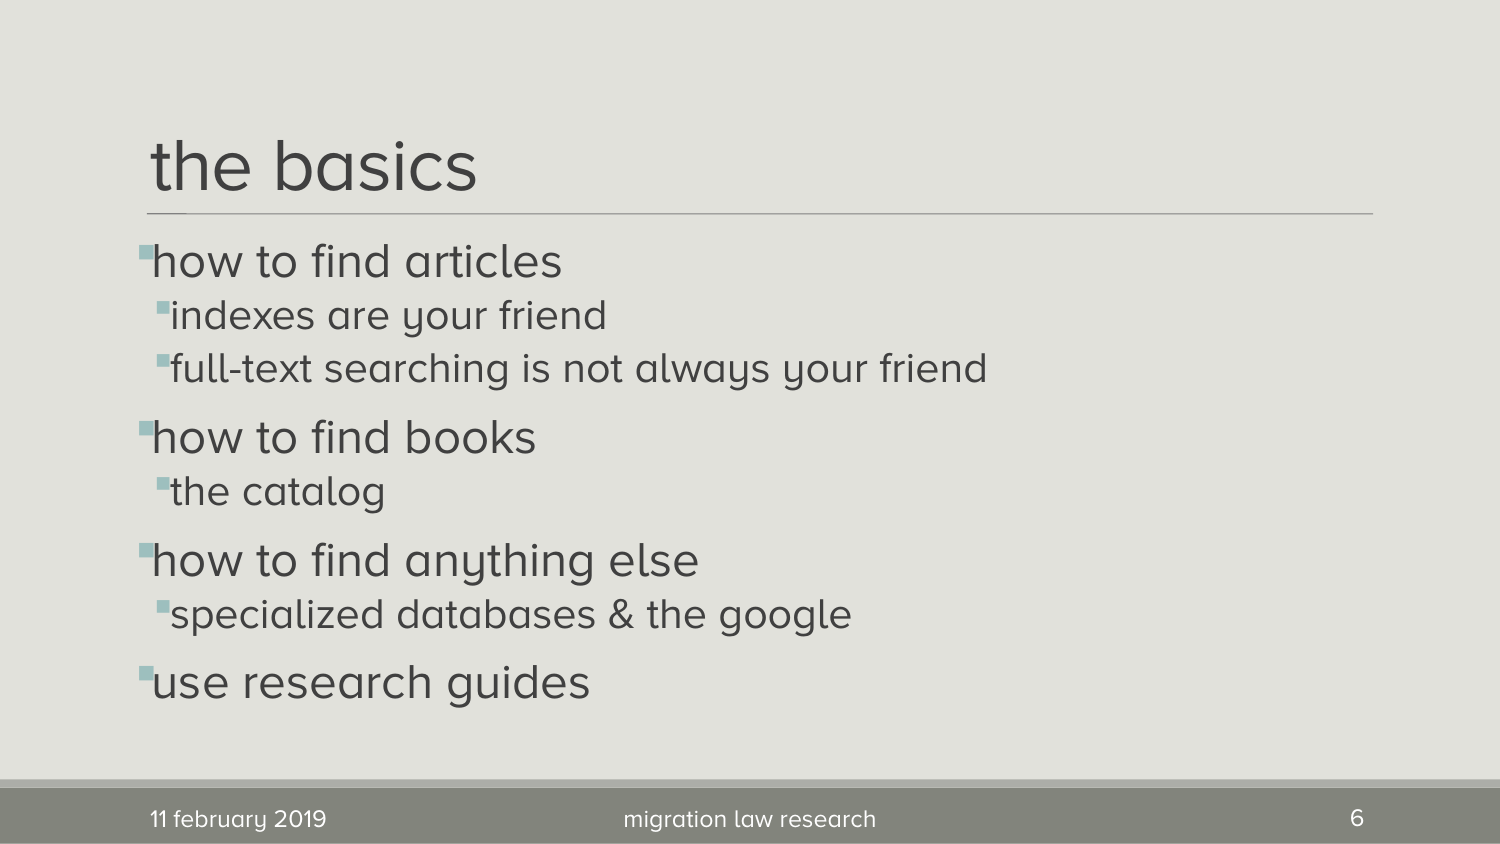

# the basics
how to find articles
indexes are your friend
full-text searching is not always your friend
how to find books
the catalog
how to find anything else
specialized databases & the google
use research guides
11 february 2019
migration law research